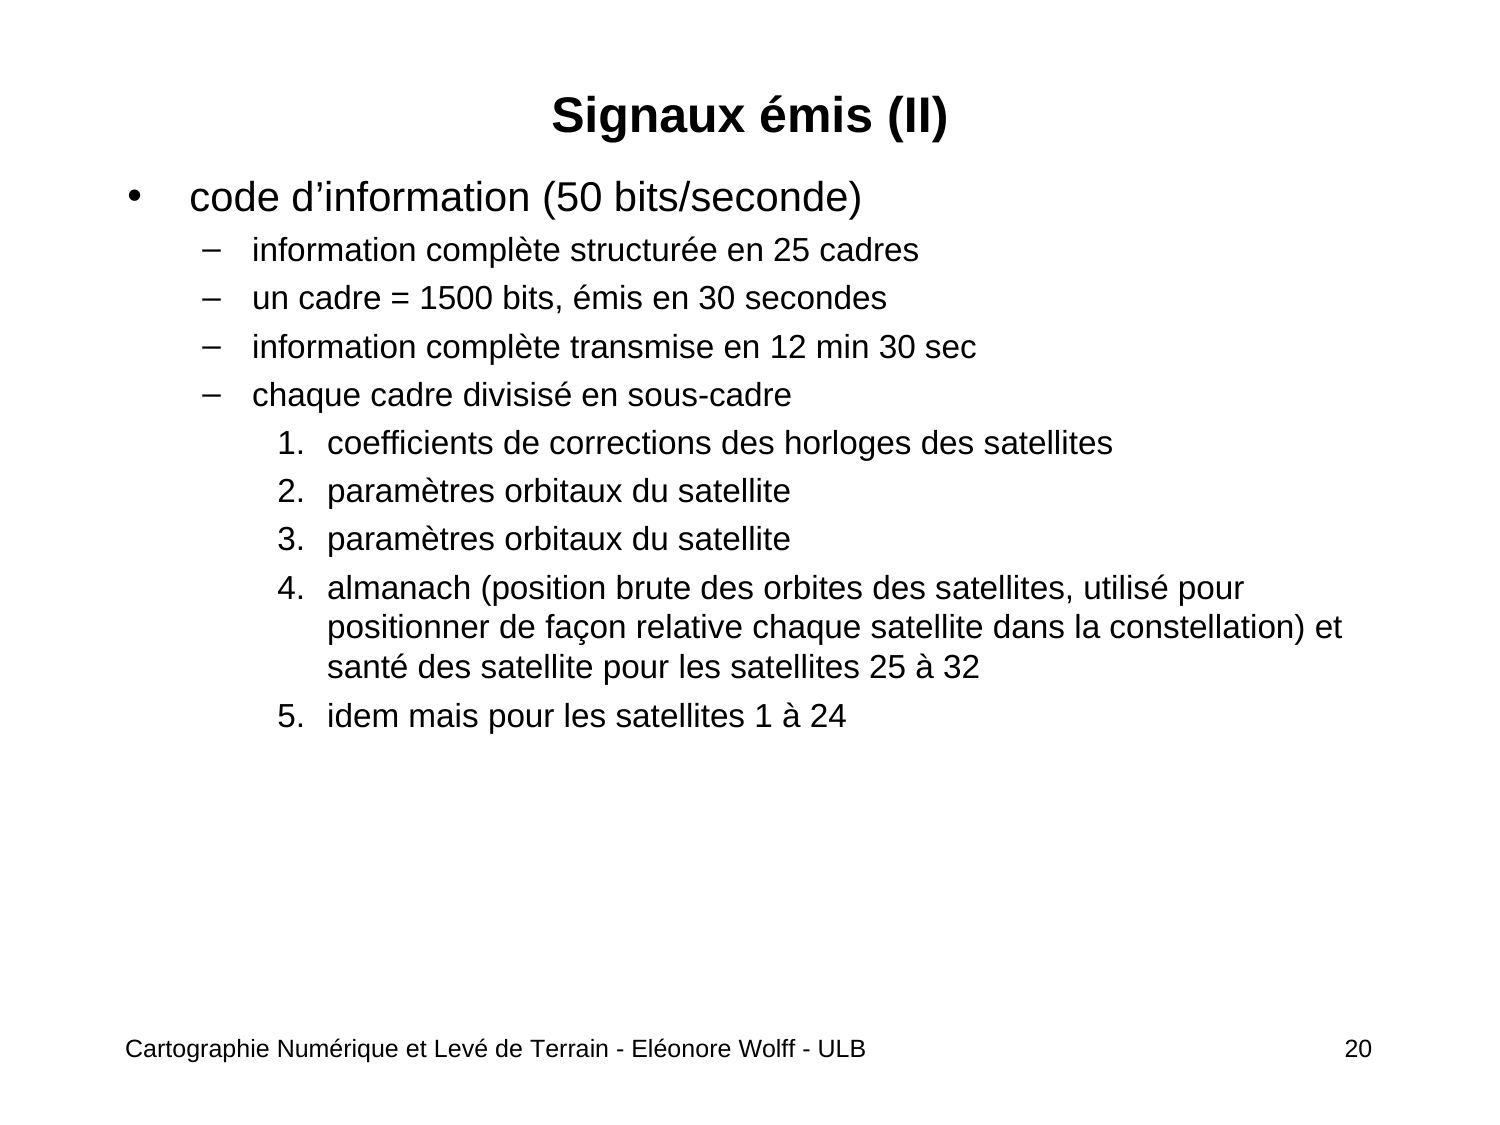

# Signaux émis (II)‏
code d’information (50 bits/seconde)‏
information complète structurée en 25 cadres
un cadre = 1500 bits, émis en 30 secondes
information complète transmise en 12 min 30 sec
chaque cadre divisisé en sous-cadre
coefficients de corrections des horloges des satellites
paramètres orbitaux du satellite
paramètres orbitaux du satellite
almanach (position brute des orbites des satellites, utilisé pour positionner de façon relative chaque satellite dans la constellation) et santé des satellite pour les satellites 25 à 32
idem mais pour les satellites 1 à 24
Cartographie Numérique et Levé de Terrain - Eléonore Wolff - ULB